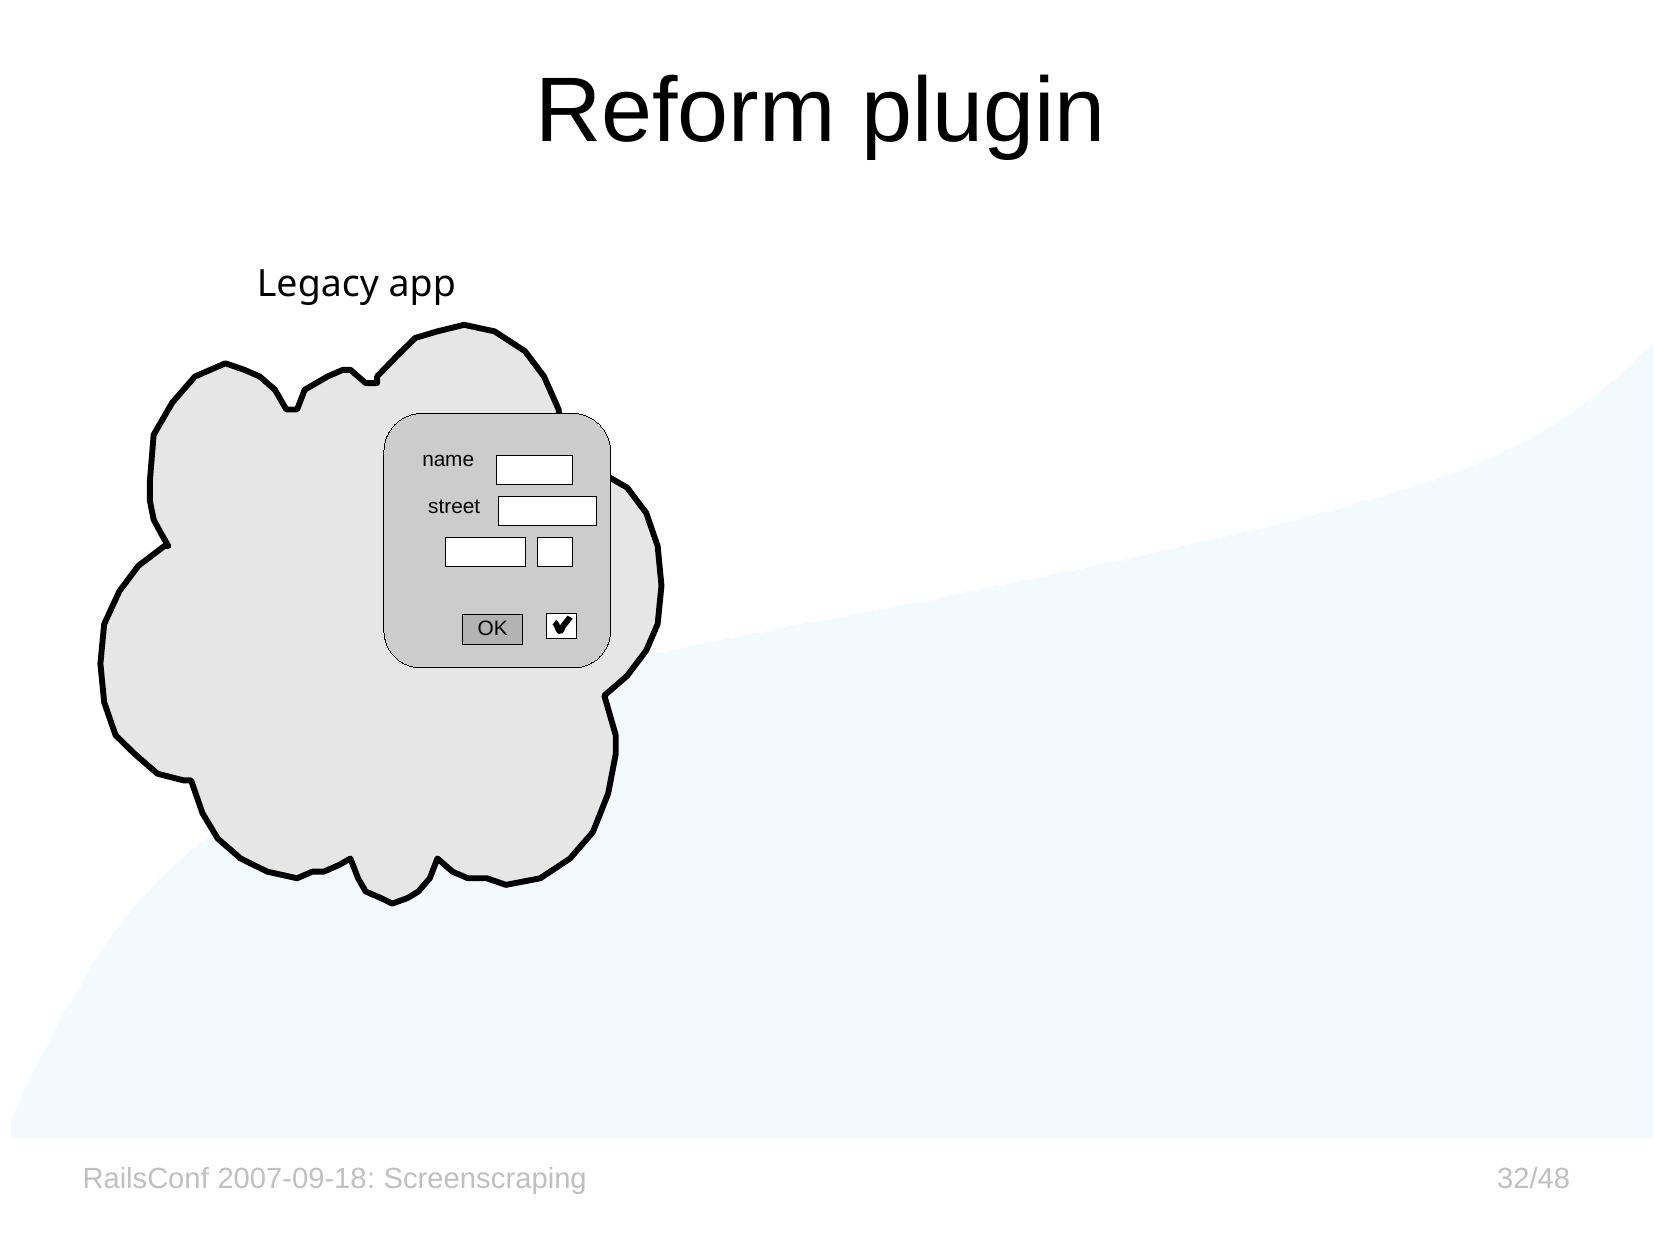

# Reform plugin
Legacy app
name
street
OK
2007-09-18
32